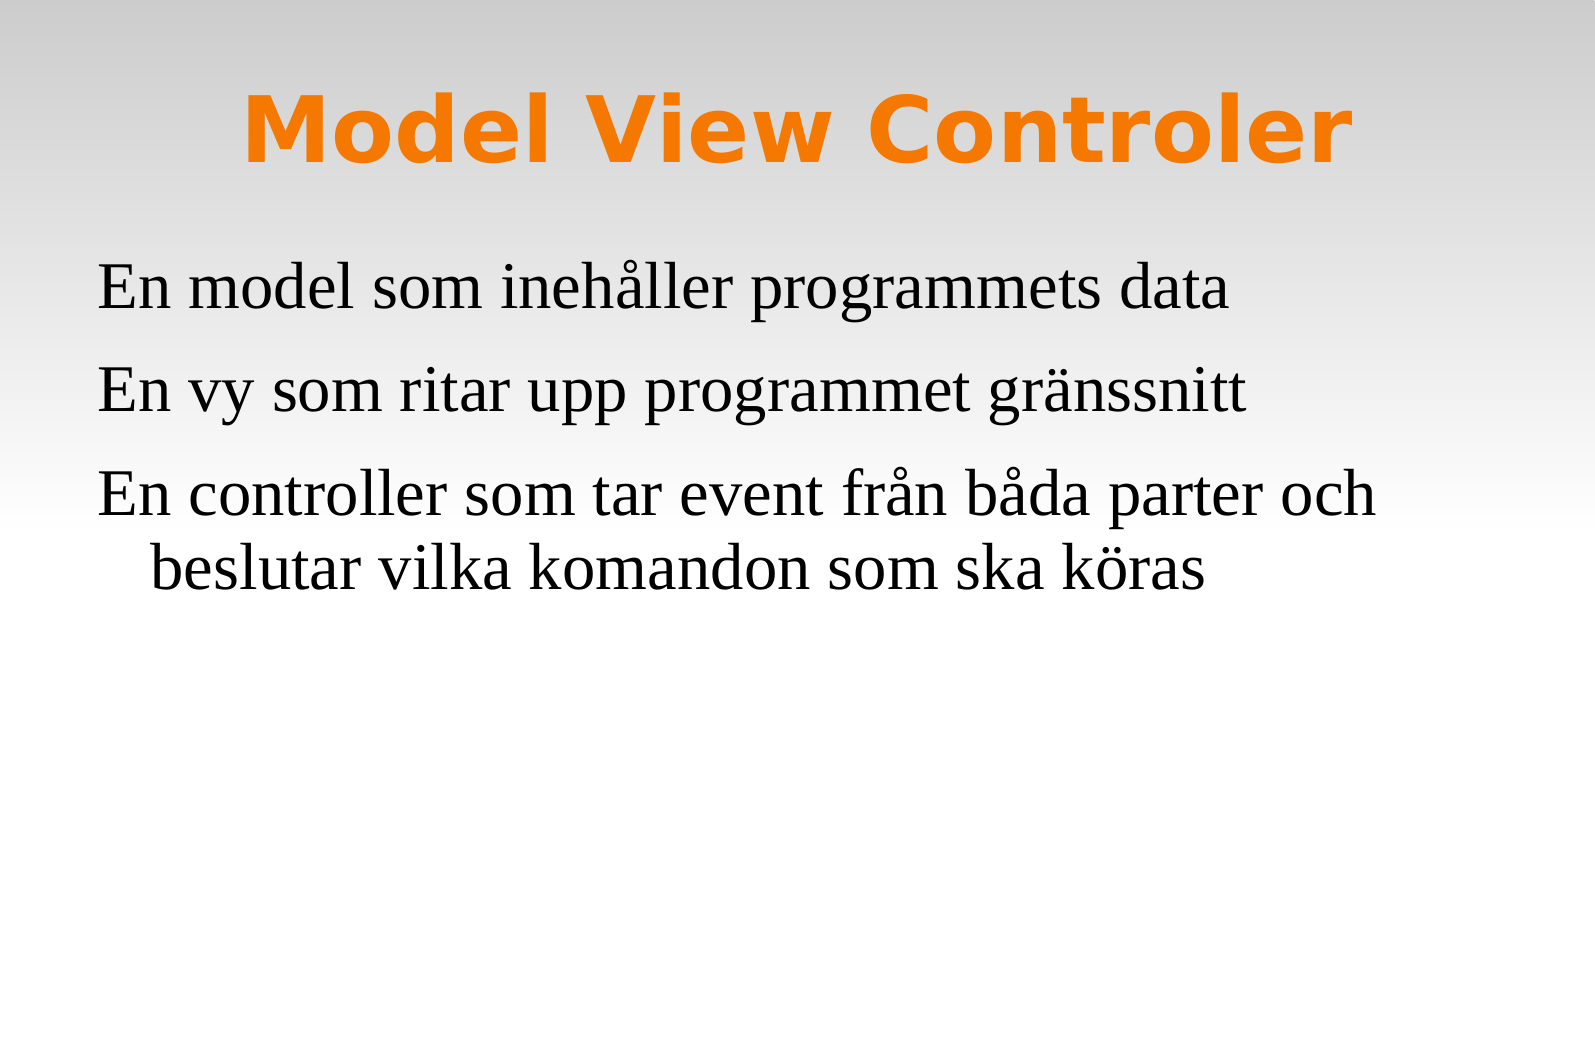

# Model View Controler
En model som inehåller programmets data
En vy som ritar upp programmet gränssnitt
En controller som tar event från båda parter och beslutar vilka komandon som ska köras